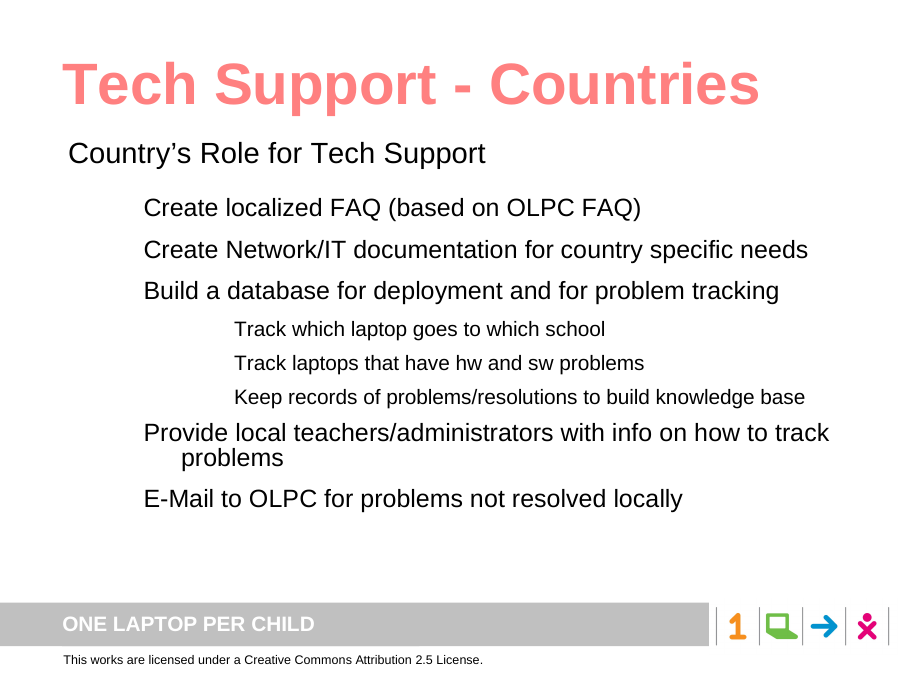

# Tech Support - Countries
Country’s Role for Tech Support
Create localized FAQ (based on OLPC FAQ)‏
Create Network/IT documentation for country specific needs
Build a database for deployment and for problem tracking
Track which laptop goes to which school
Track laptops that have hw and sw problems
Keep records of problems/resolutions to build knowledge base
Provide local teachers/administrators with info on how to track problems
E-Mail to OLPC for problems not resolved locally